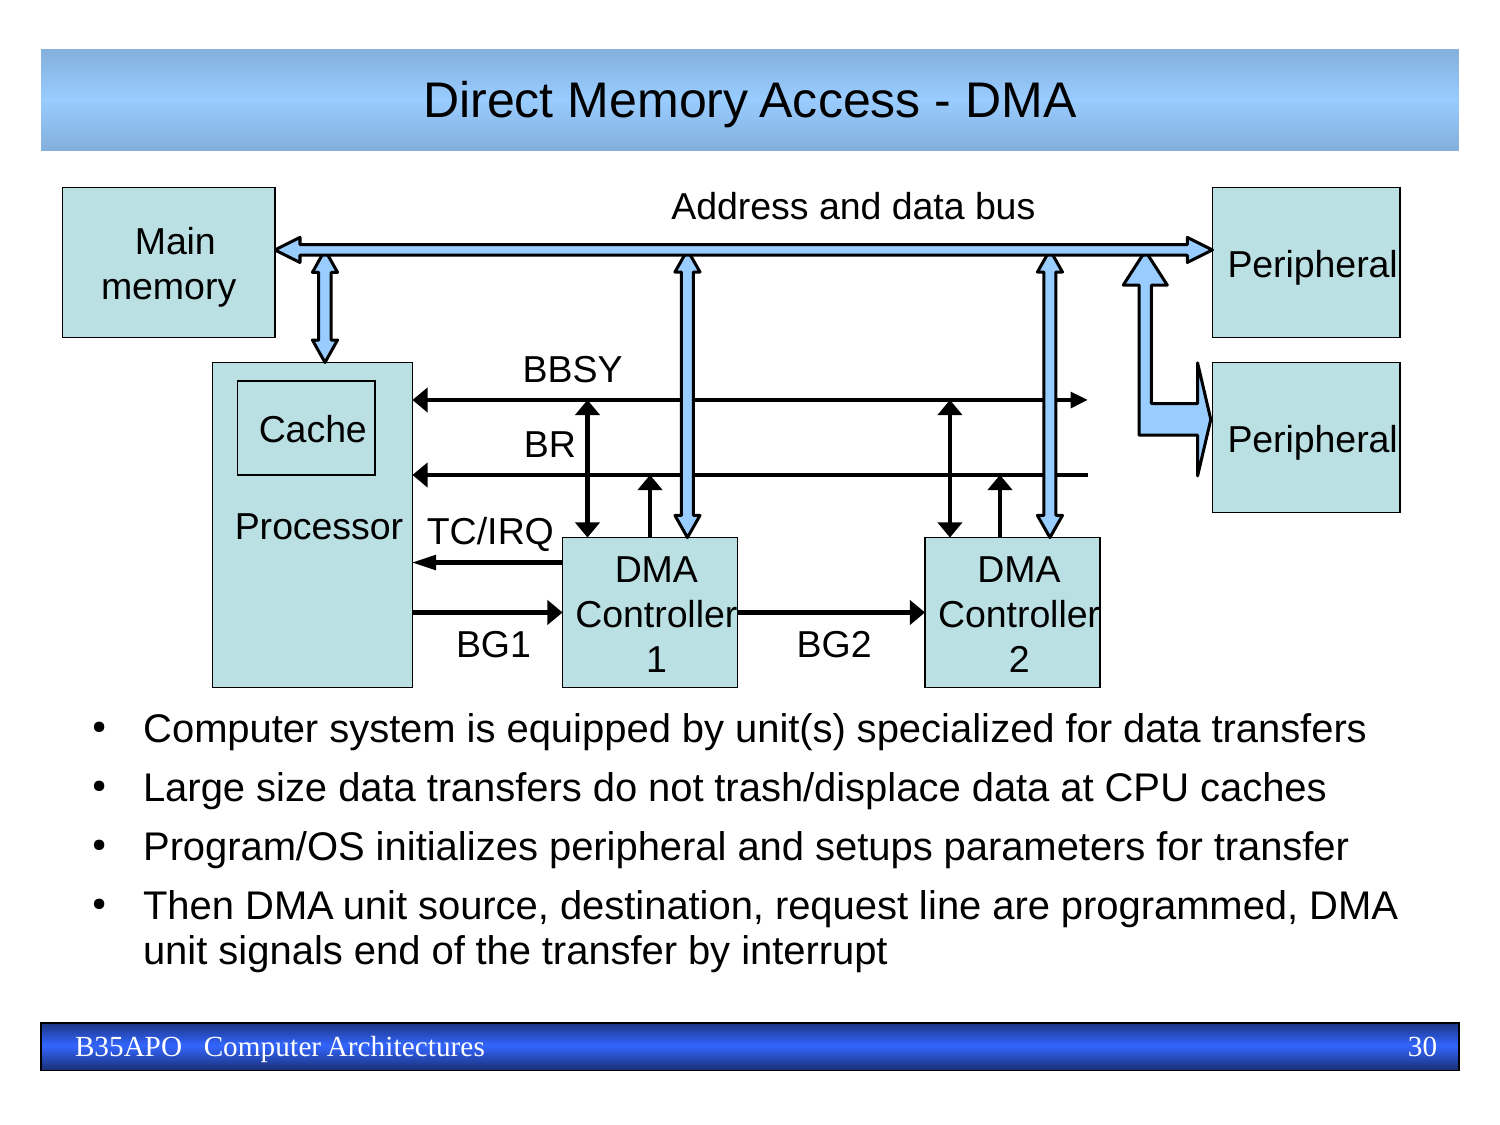

# Direct Memory Access - DMA
Address and data bus
Main memory
Peripheral
BBSY
Processor
Peripheral
Cache
BR
TC/IRQ
DMA
Controller
1
DMA
Controller
2
BG1
BG2
Computer system is equipped by unit(s) specialized for data transfers
Large size data transfers do not trash/displace data at CPU caches
Program/OS initializes peripheral and setups parameters for transfer
Then DMA unit source, destination, request line are programmed, DMA unit signals end of the transfer by interrupt
B35APO Computer Architectures
30